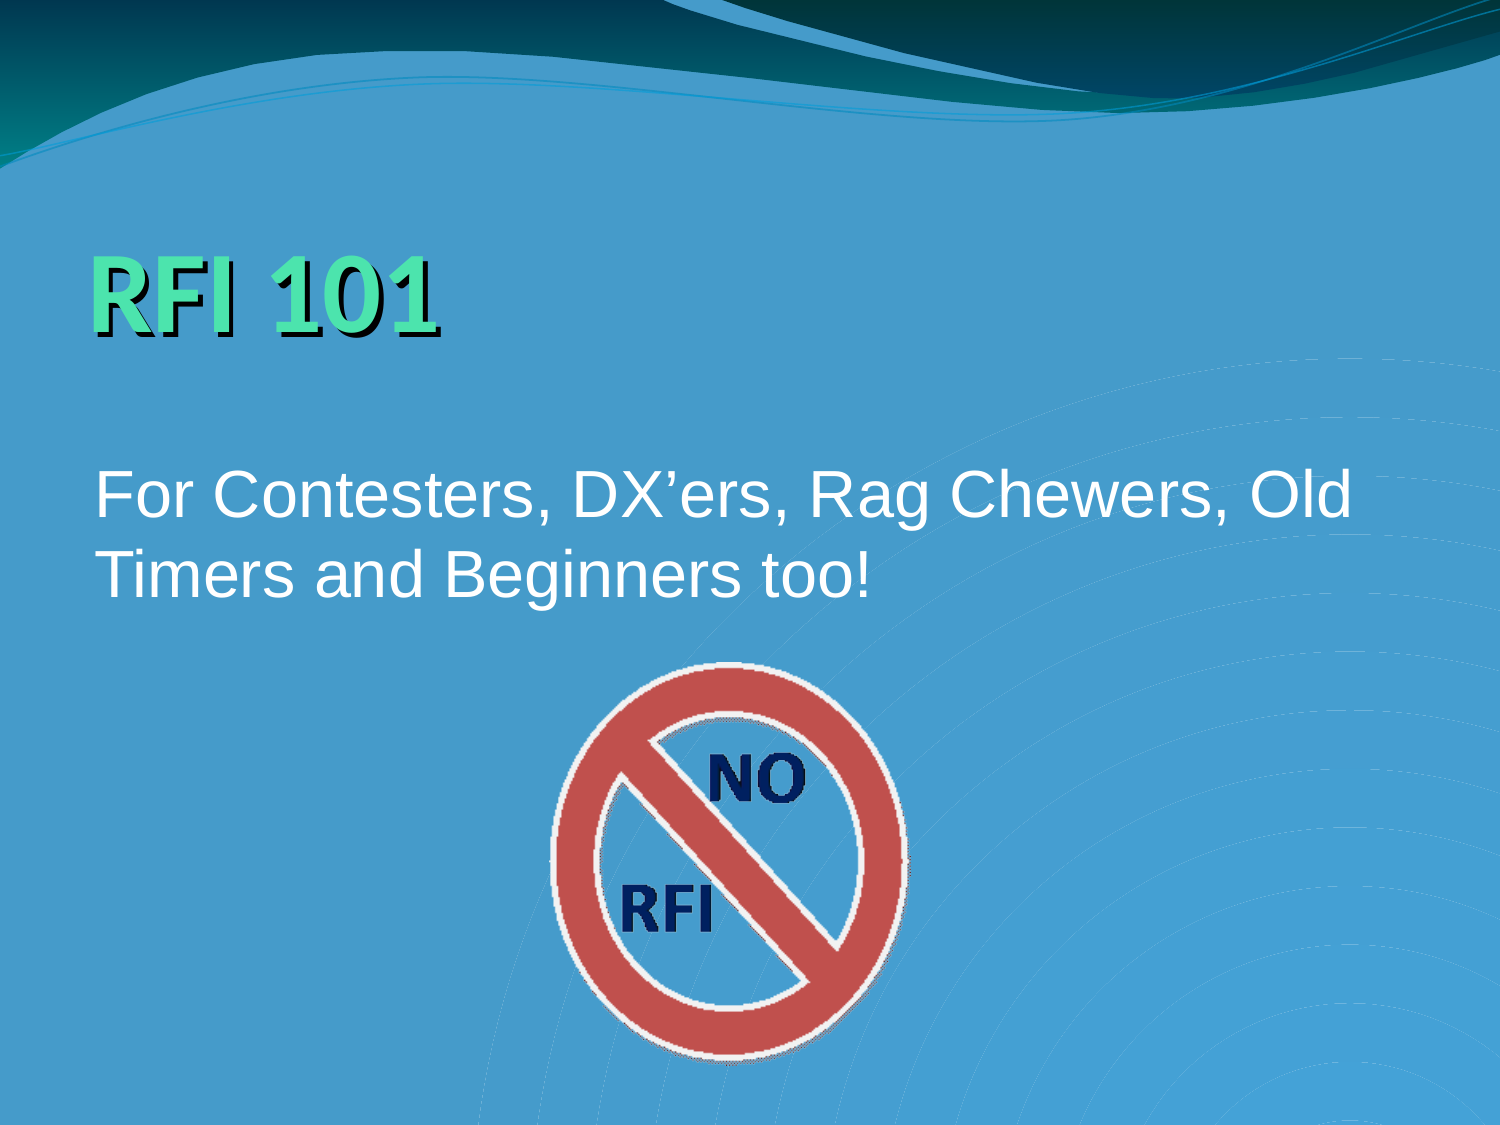

# RFI 101
For Contesters, DX’ers, Rag Chewers, Old Timers and Beginners too!